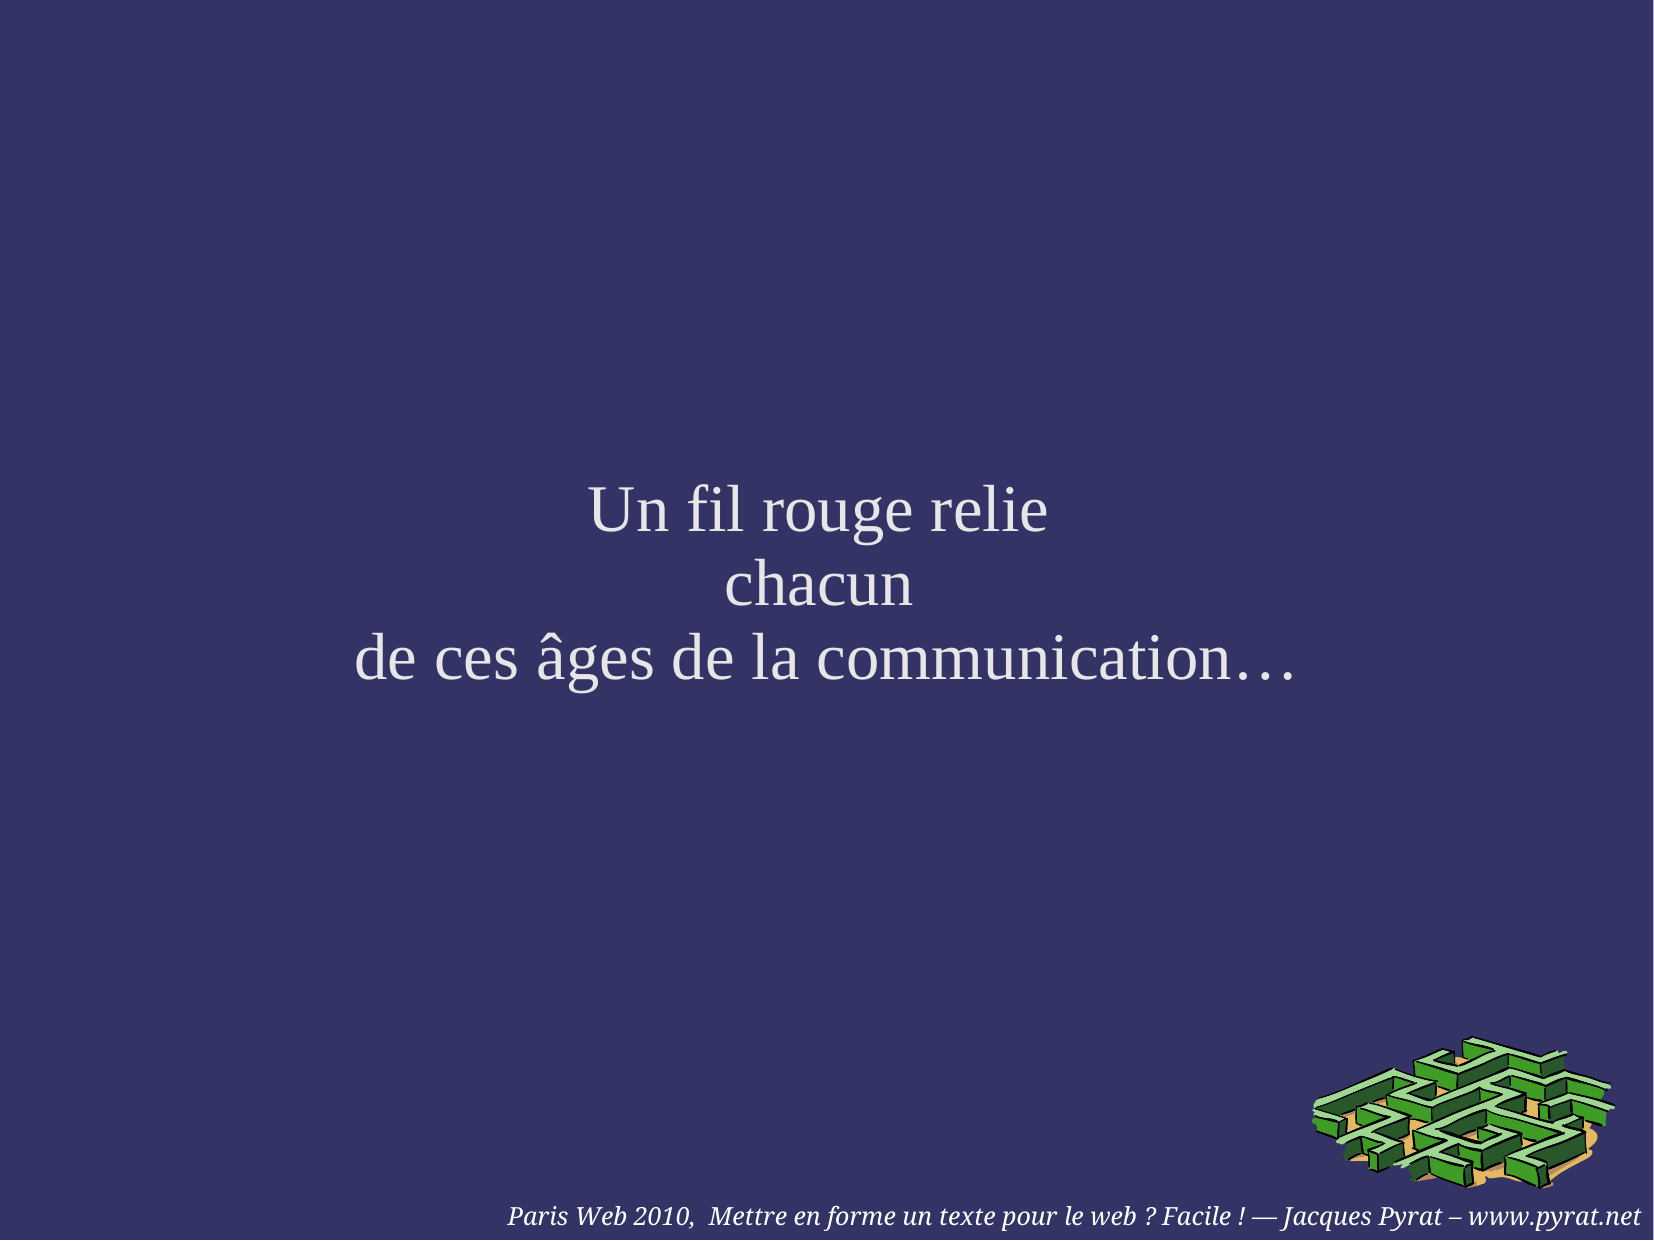

# Un fil rouge relie chacun de ces âges de la communication…